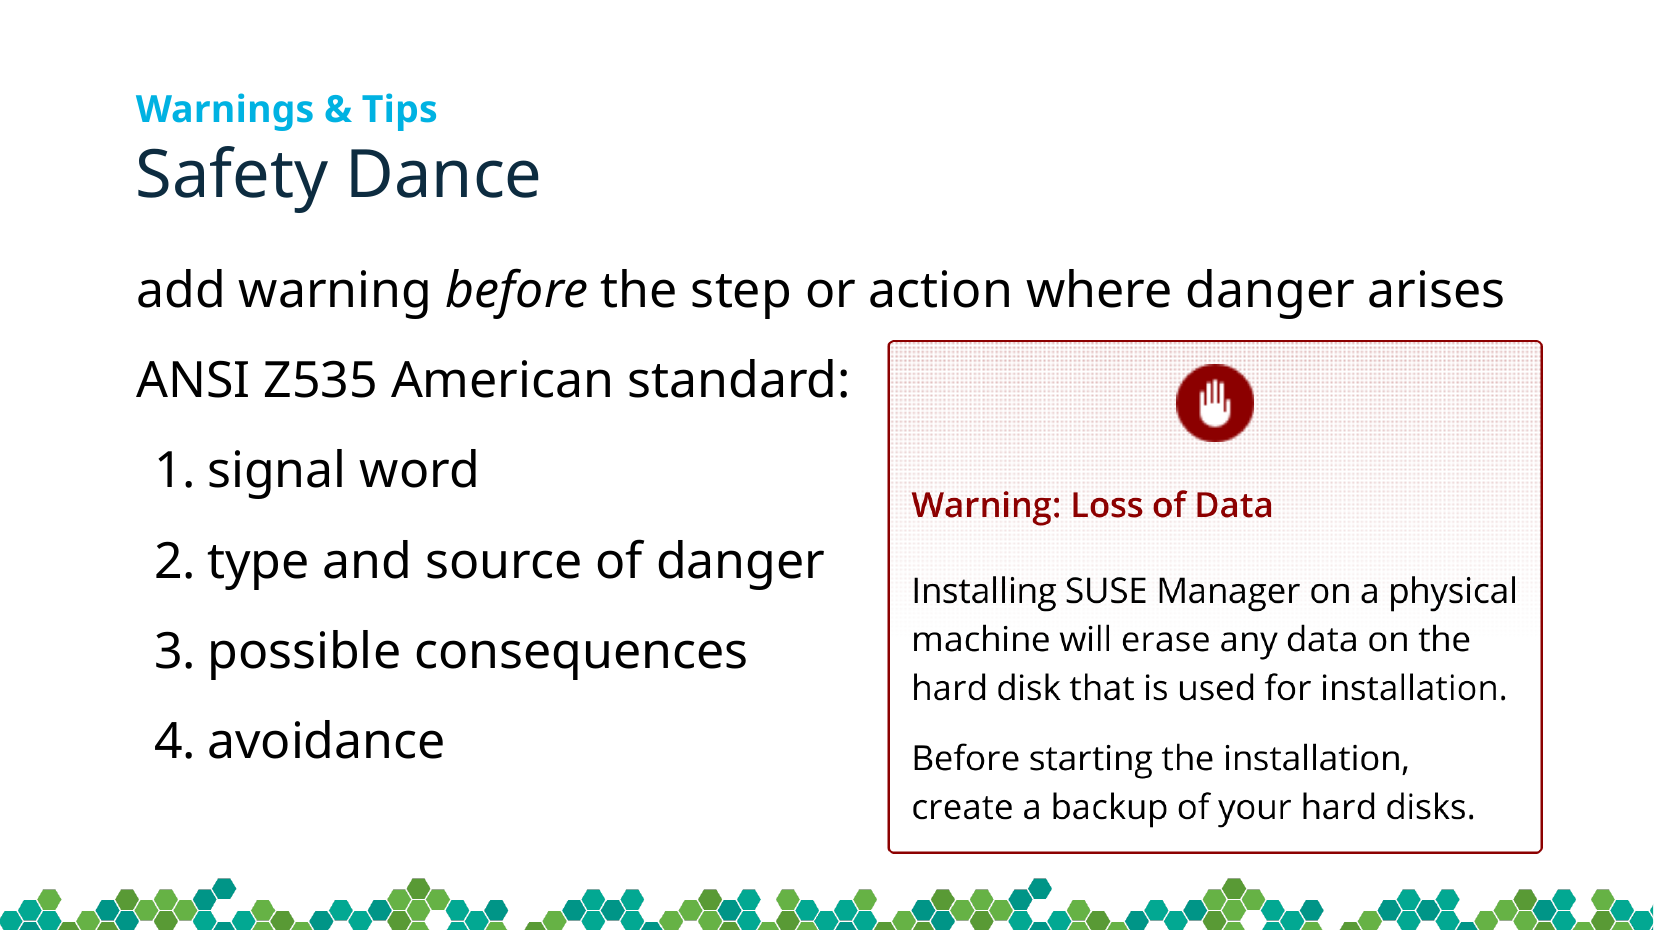

# Warnings & Tips Safety Dance
add warning before the step or action where danger arises
ANSI Z535 American standard:
signal word
type and source of danger
possible consequences
avoidance